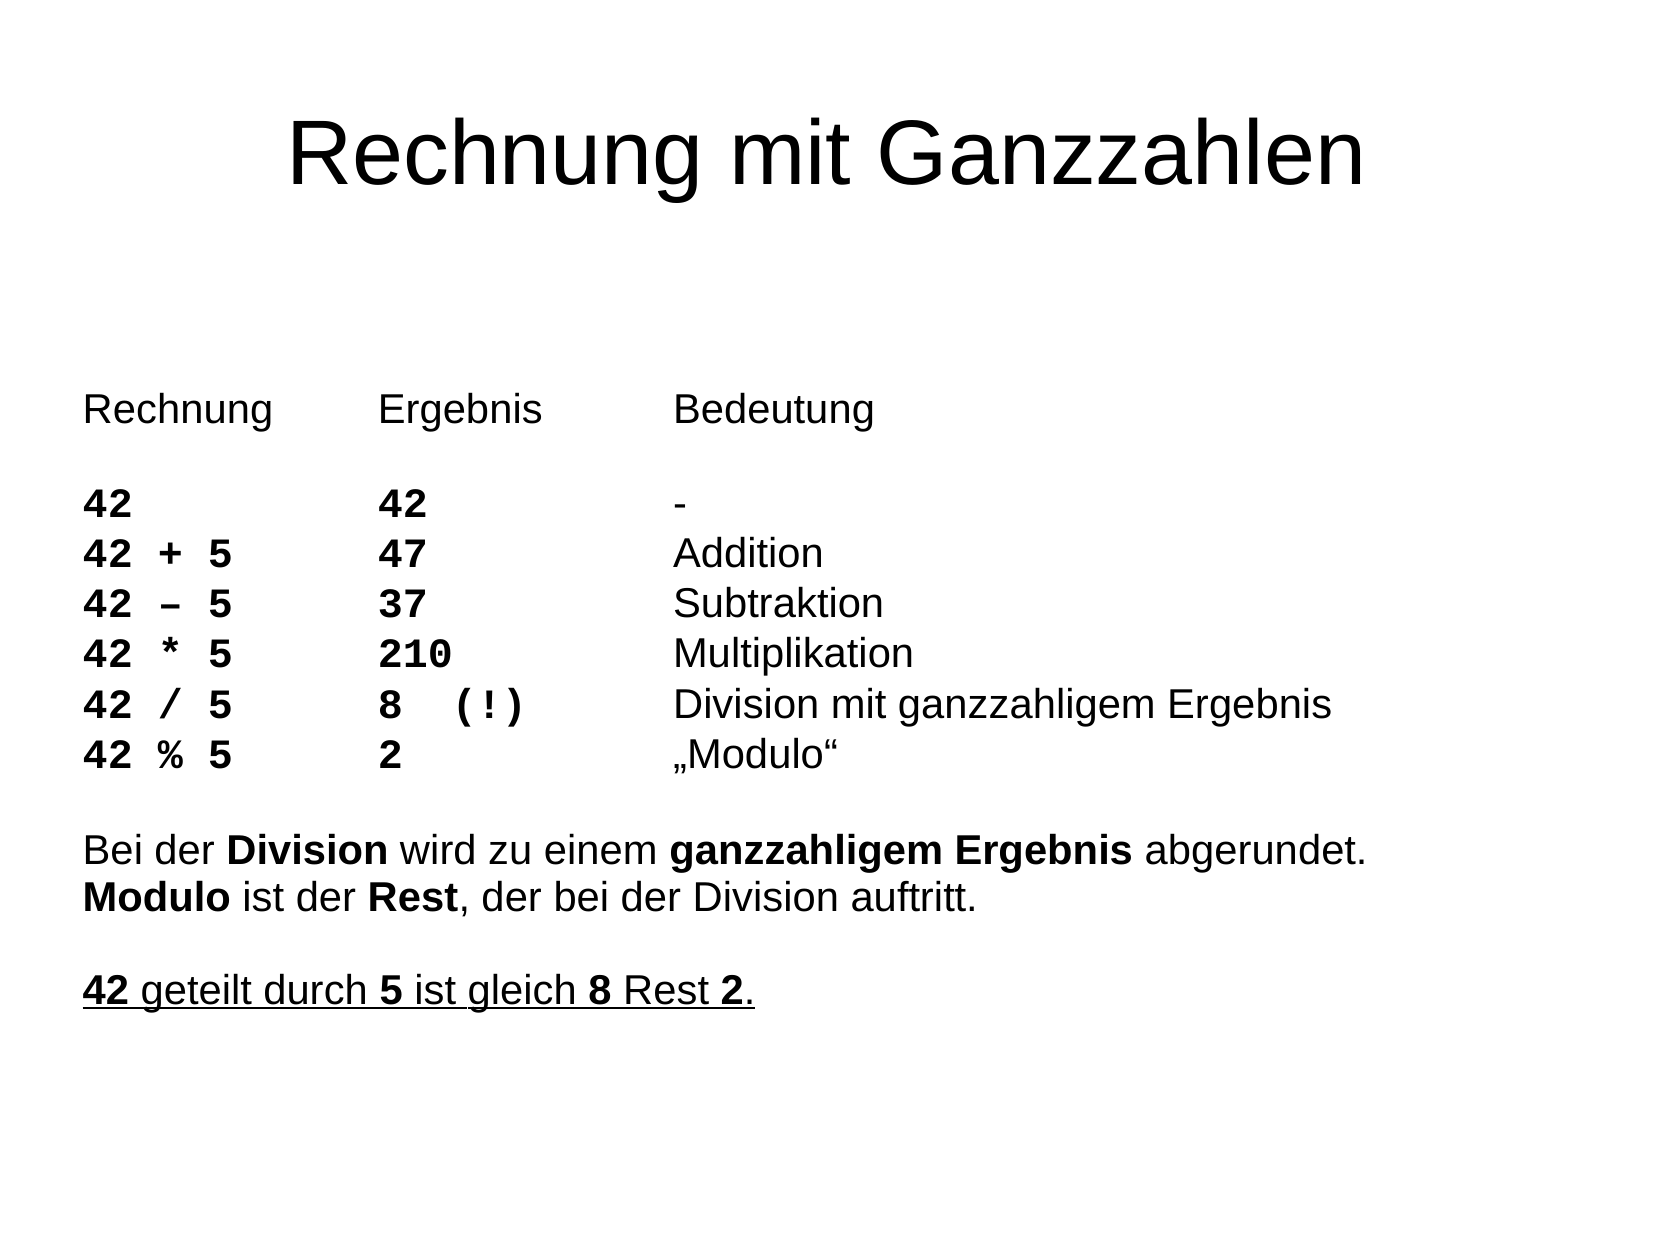

# Rechnung mit Ganzzahlen
Rechnung		Ergebnis		Bedeutung
42				42				-
42 + 5		47				Addition
42 – 5		37				Subtraktion
42 * 5		210			Multiplikation
42 / 5		8 	(!)		Division mit ganzzahligem Ergebnis
42 % 5		2				„Modulo“
Bei der Division wird zu einem ganzzahligem Ergebnis abgerundet.
Modulo ist der Rest, der bei der Division auftritt.
42 geteilt durch 5 ist gleich 8 Rest 2.